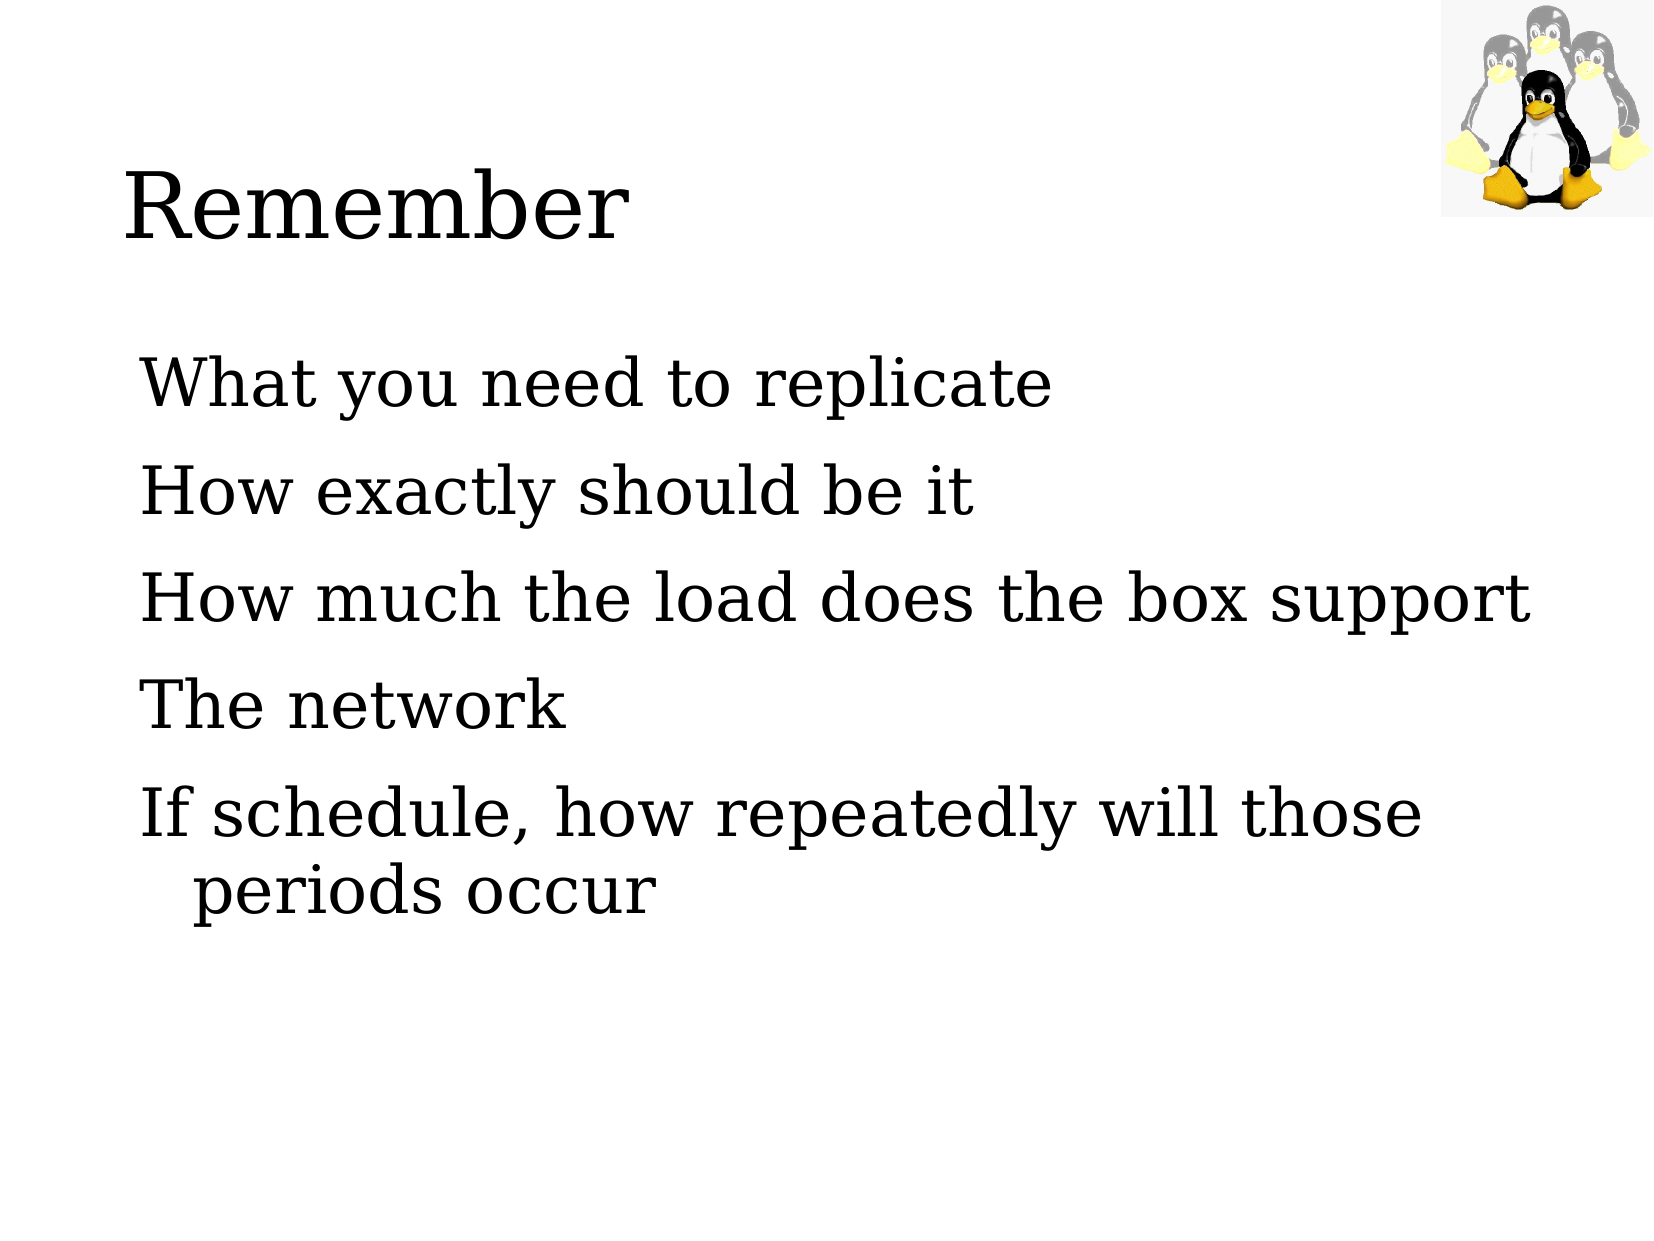

# Remember
What you need to replicate
How exactly should be it
How much the load does the box support
The network
If schedule, how repeatedly will those periods occur